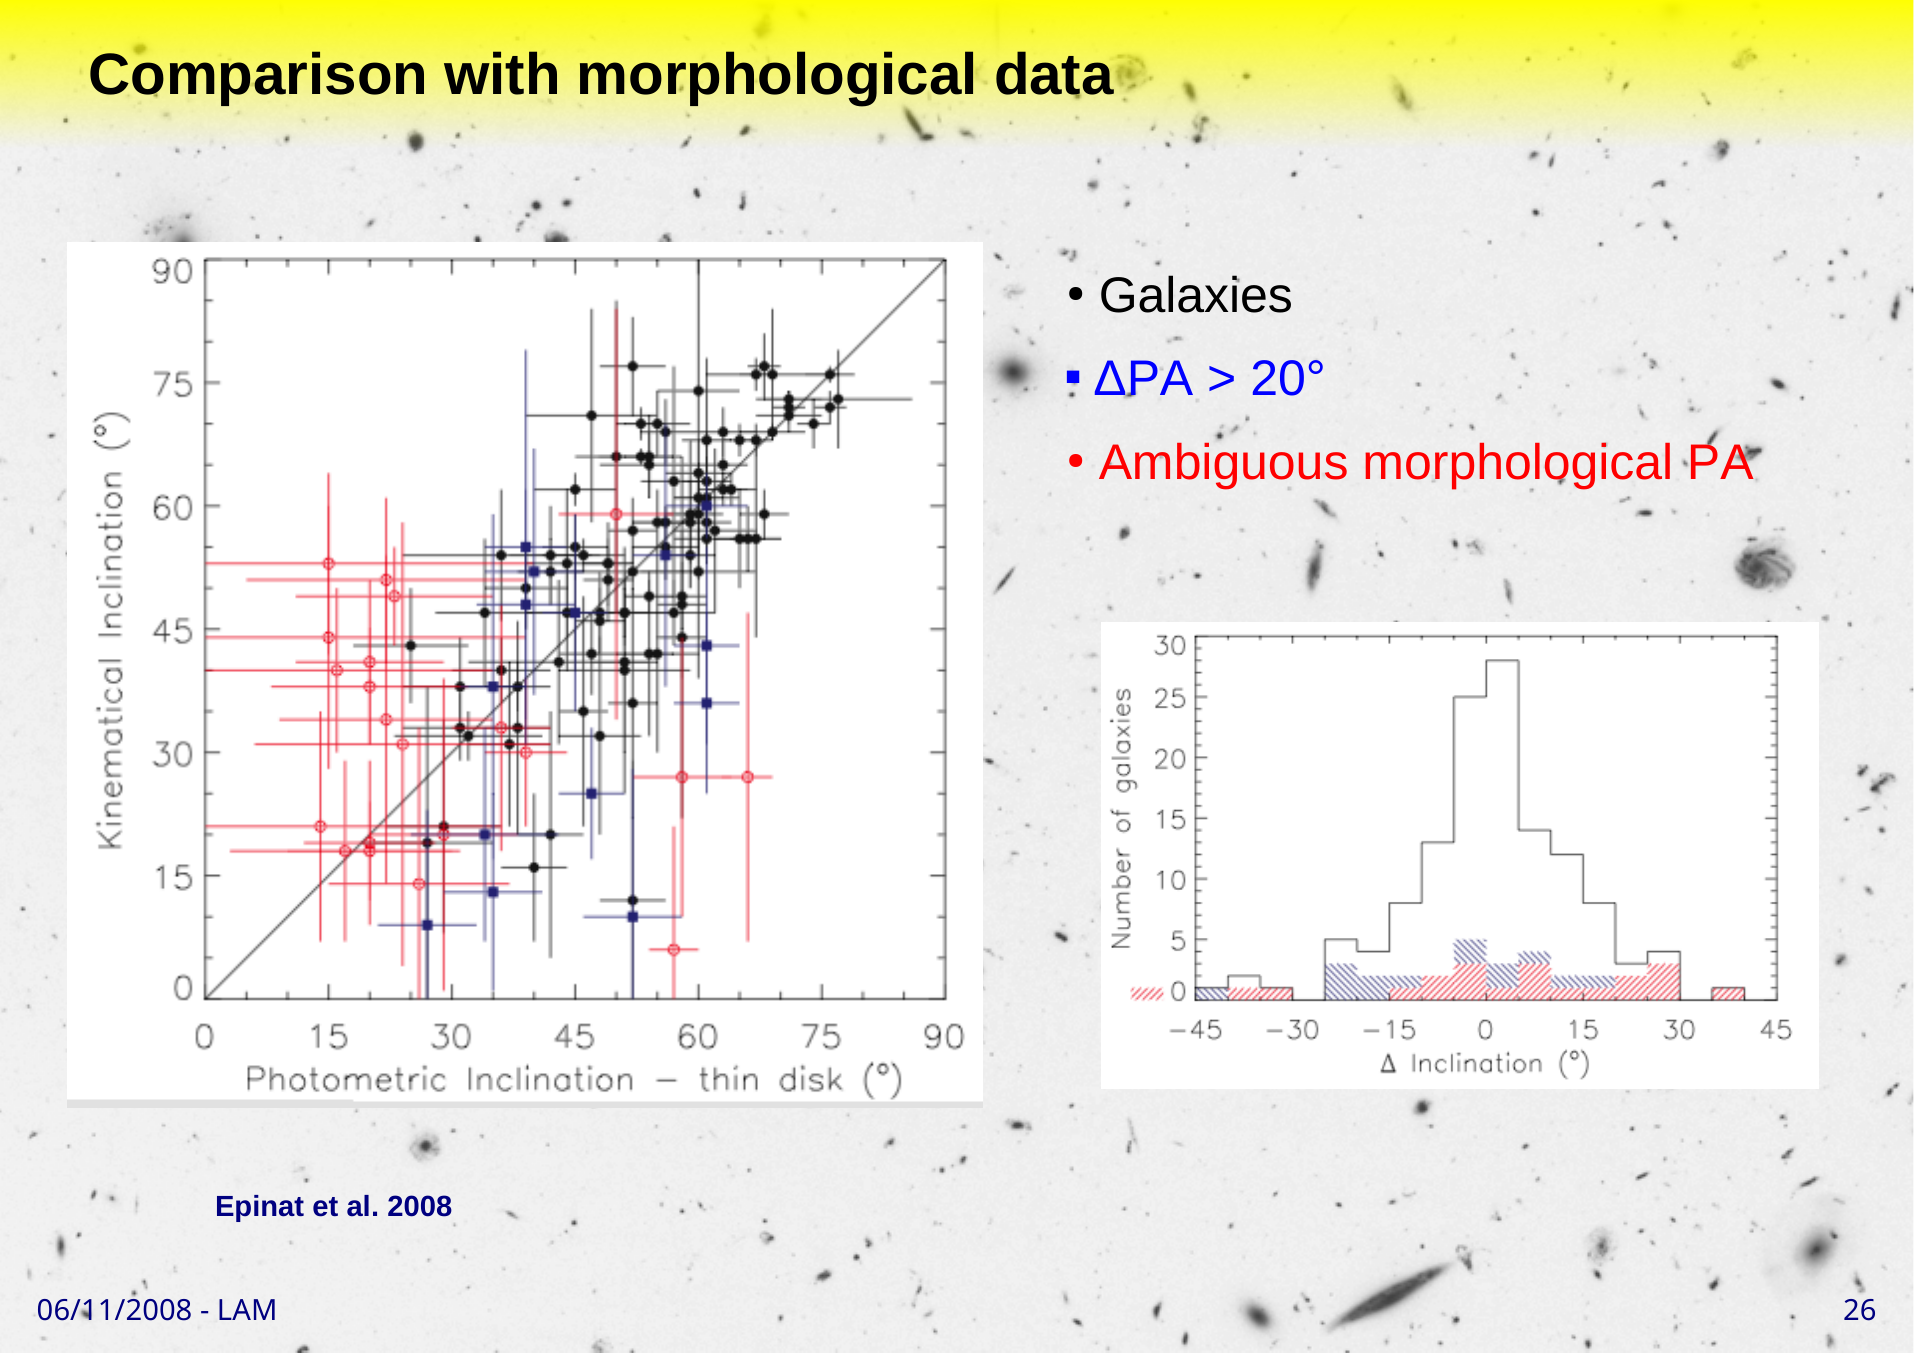

# Comparison with morphological data
 Galaxies
 ΔPA > 20°
 Ambiguous morphological PA
Epinat et al. 2008
26
06/11/2008 - LAM